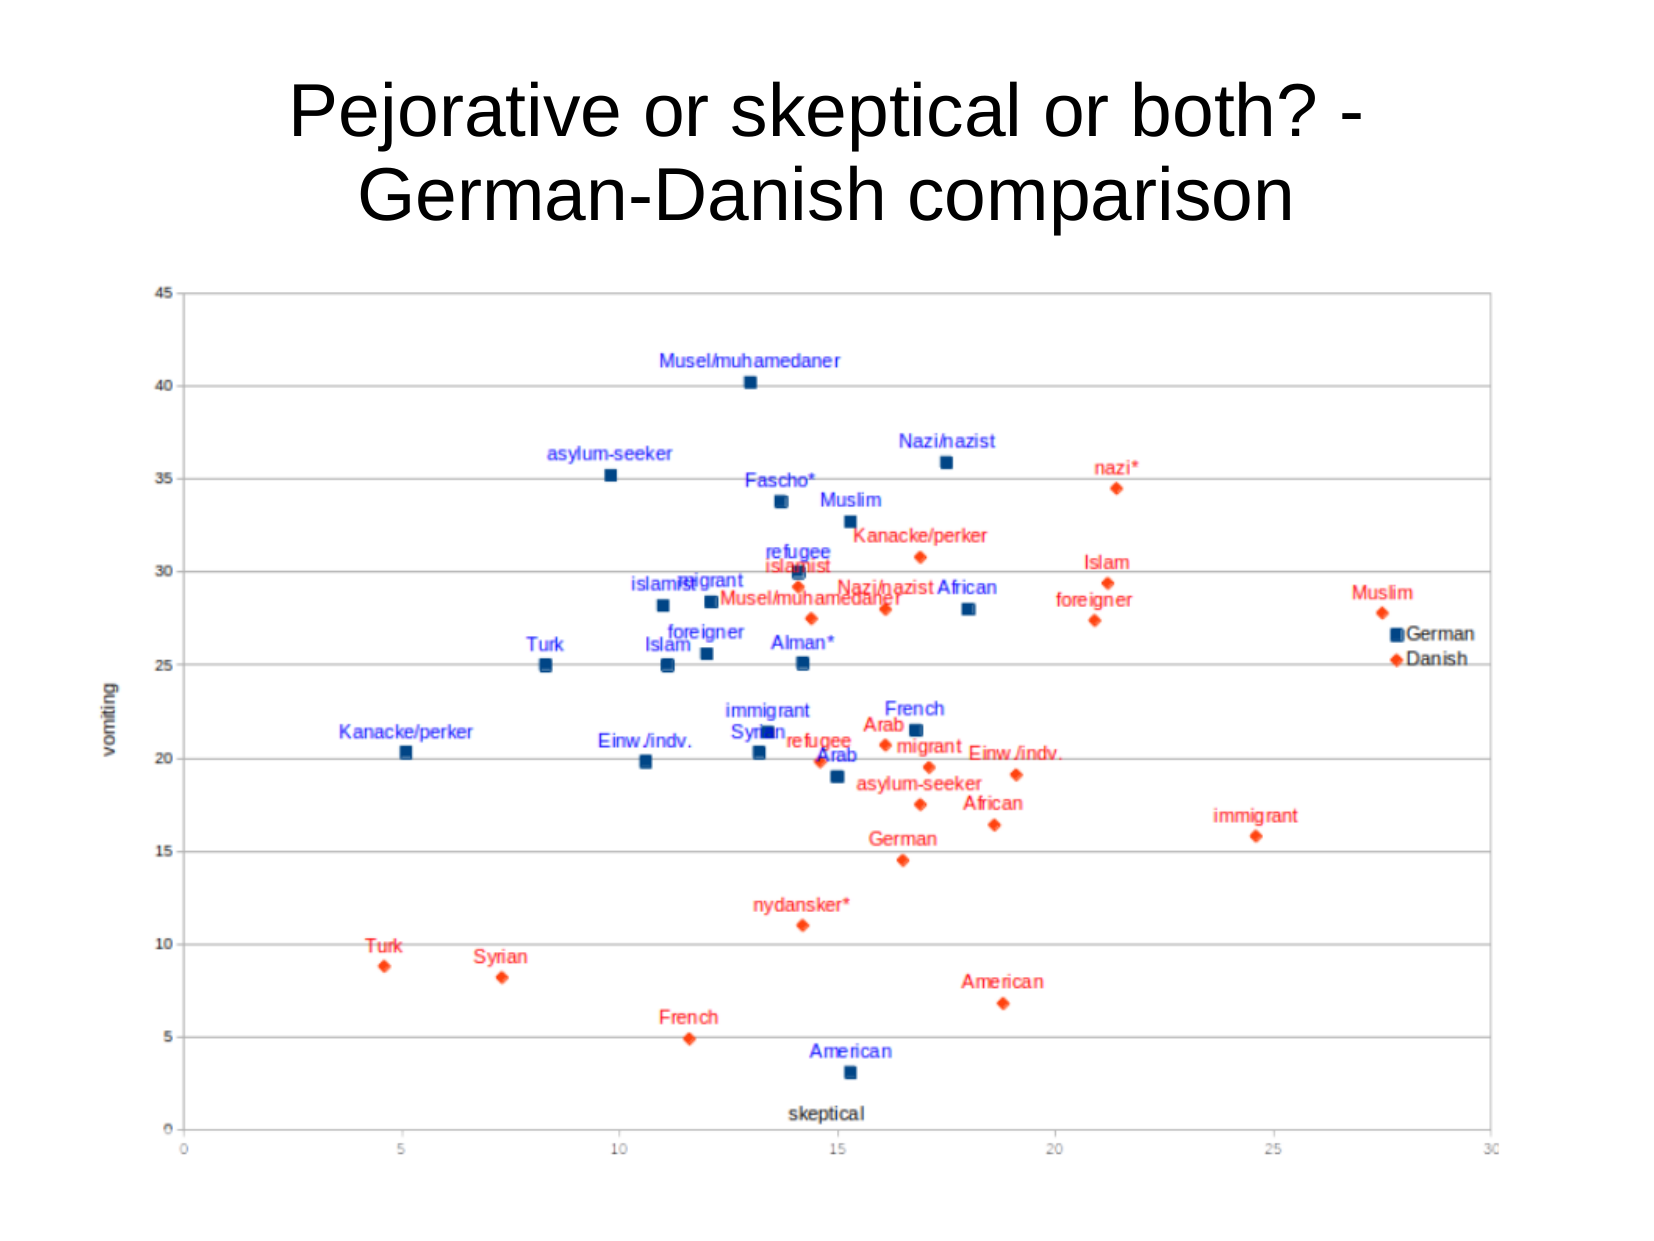

# Pejorative or skeptical or both? - German-Danish comparison